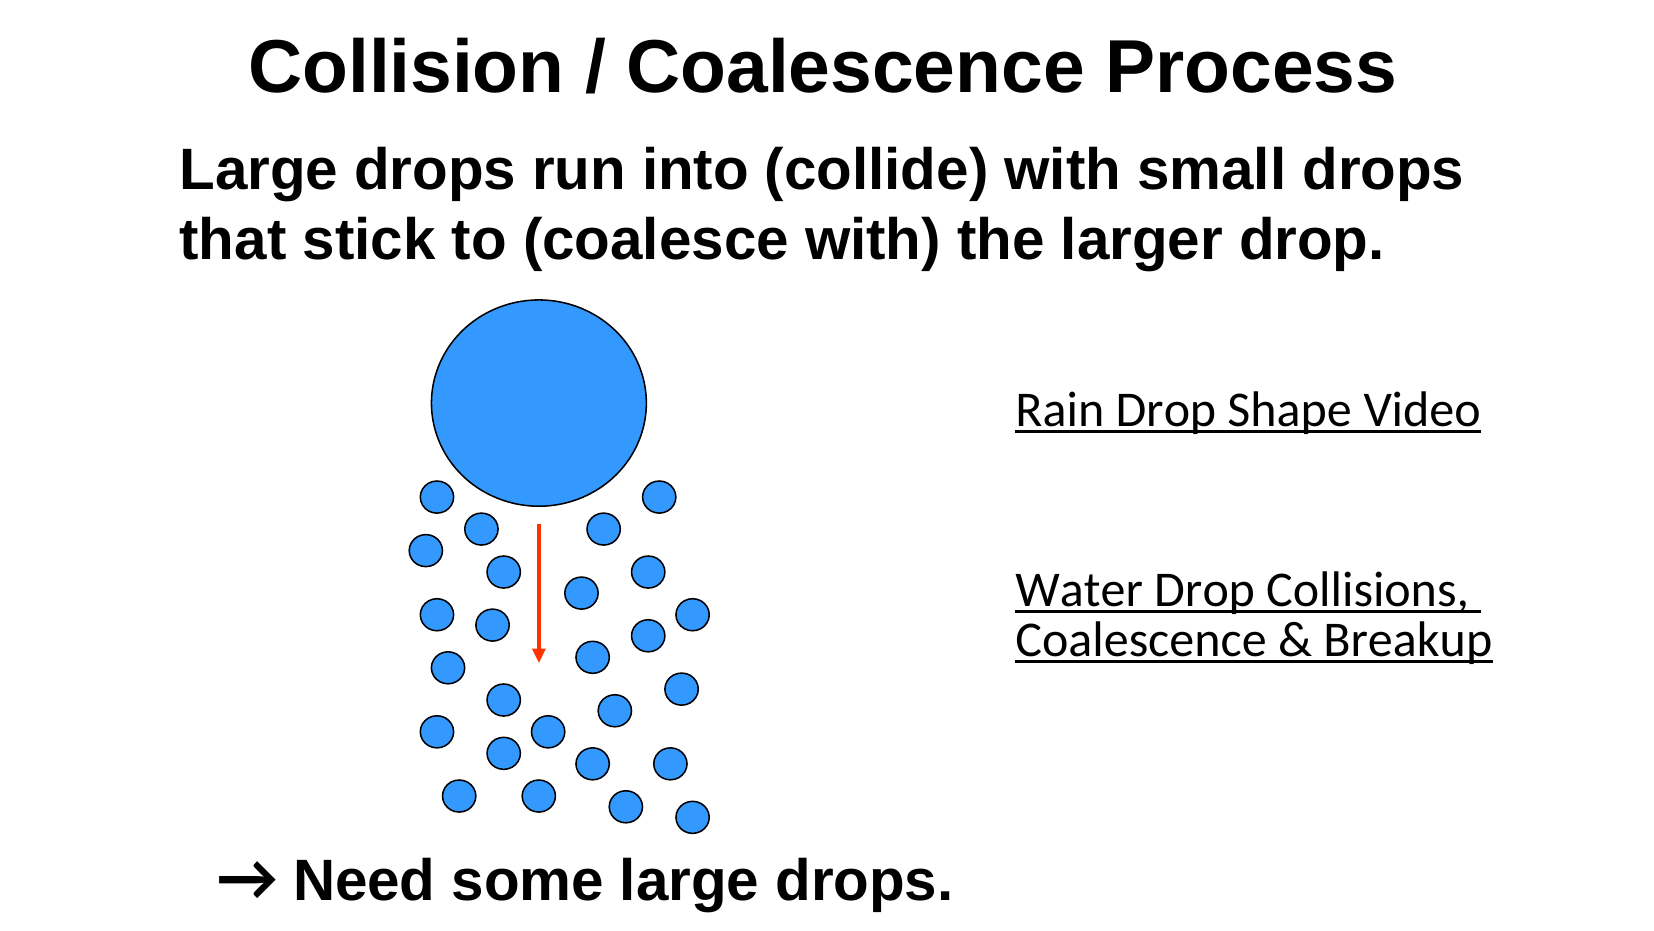

# Collision / Coalescence Process
Large drops run into (collide) with small drops that stick to (coalesce with) the larger drop.
Rain Drop Shape Video
Water Drop Collisions, Coalescence & Breakup
→ Need some large drops.
Condensation Produces Drops to Small to Precipitate